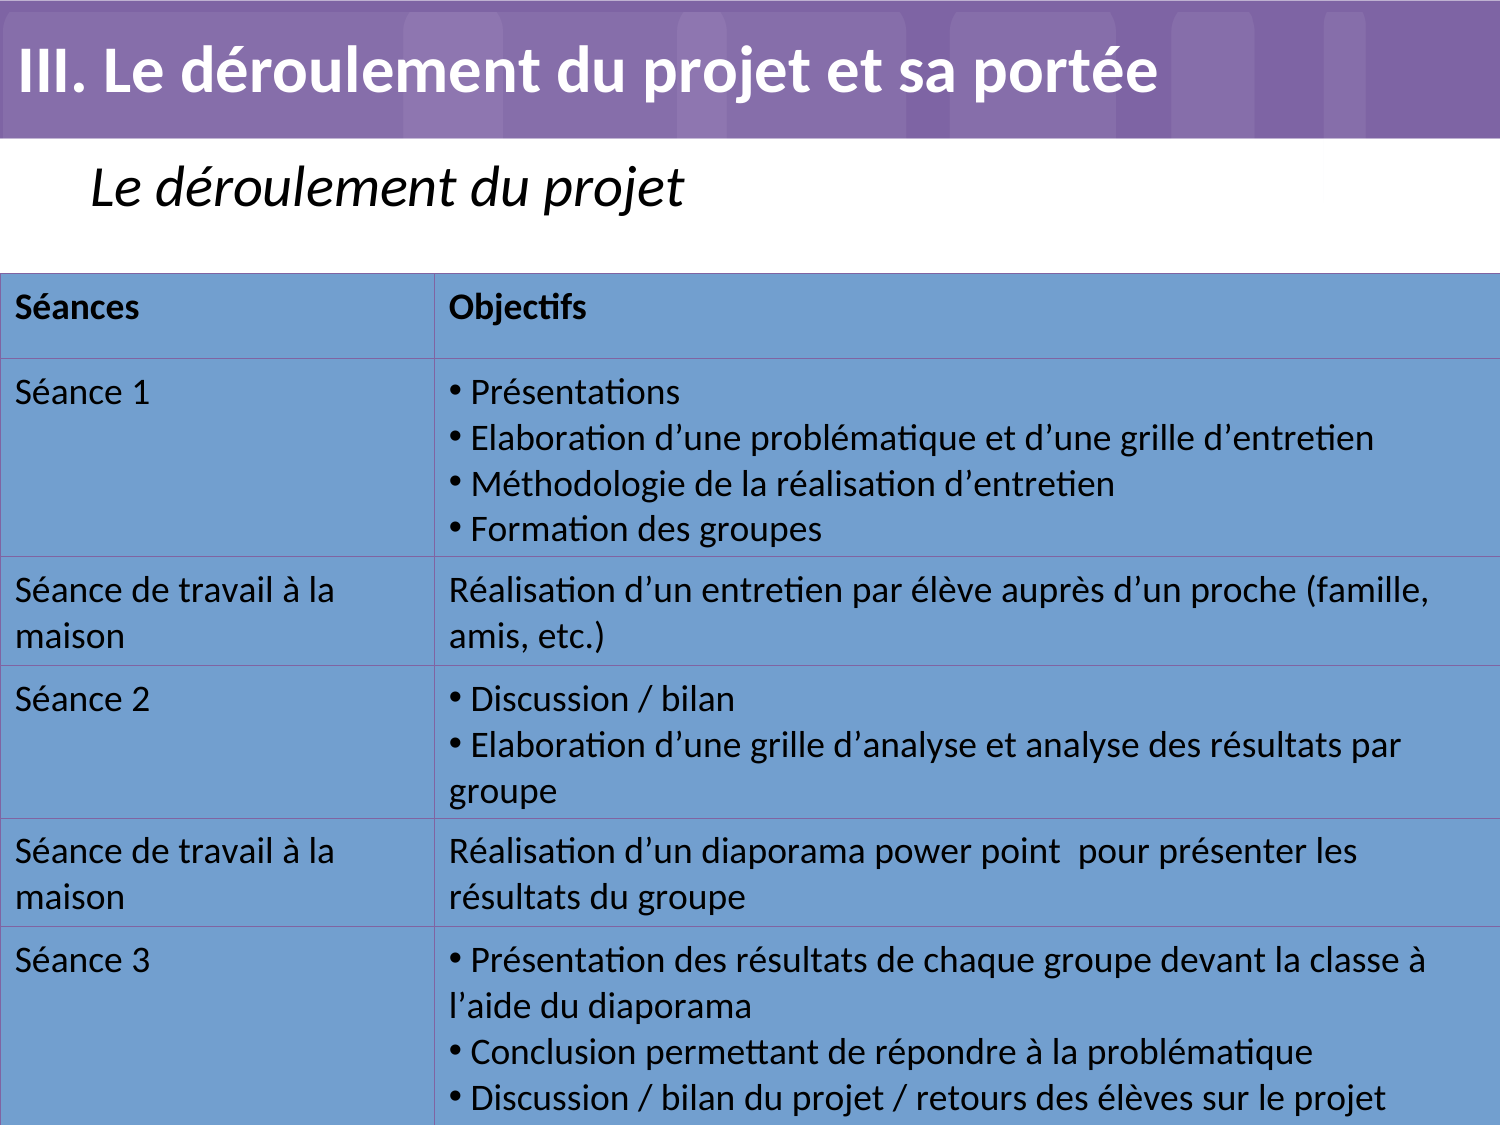

III. Le déroulement du projet et sa portée
Le déroulement du projet
| Séances | Objectifs |
| --- | --- |
| Séance 1 | Présentations Elaboration d’une problématique et d’une grille d’entretien Méthodologie de la réalisation d’entretien Formation des groupes |
| Séance de travail à la maison | Réalisation d’un entretien par élève auprès d’un proche (famille, amis, etc.) |
| Séance 2 | Discussion / bilan Elaboration d’une grille d’analyse et analyse des résultats par groupe |
| Séance de travail à la maison | Réalisation d’un diaporama power point pour présenter les résultats du groupe |
| Séance 3 | Présentation des résultats de chaque groupe devant la classe à l’aide du diaporama Conclusion permettant de répondre à la problématique Discussion / bilan du projet / retours des élèves sur le projet |